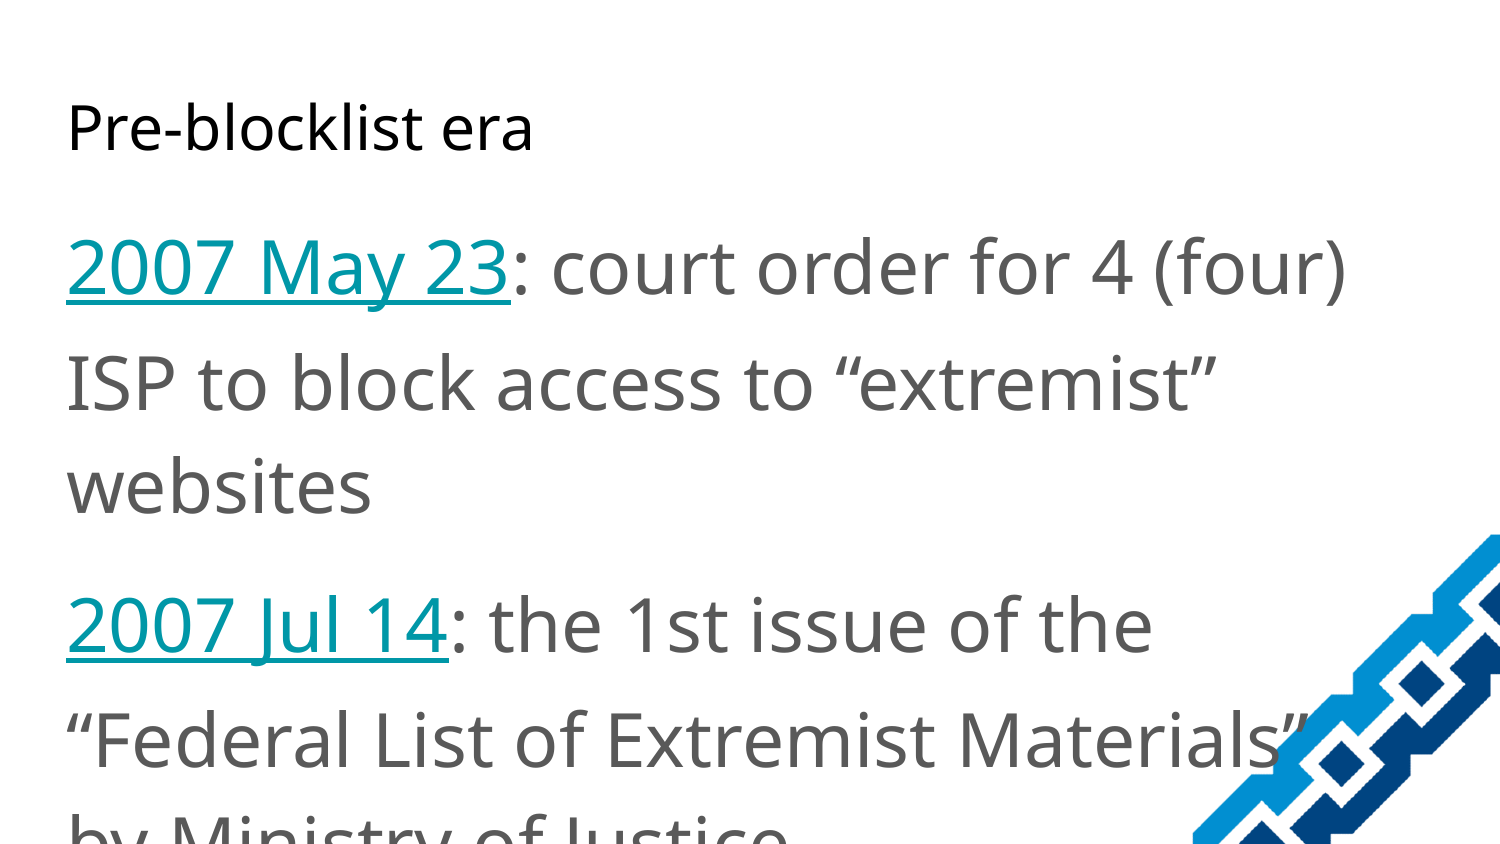

# Pre-blocklist era
2007 May 23: court order for 4 (four) ISP to block access to “extremist” websites
2007 Jul 14: the 1st issue of the “Federal List of Extremist Materials”
by Ministry of Justice